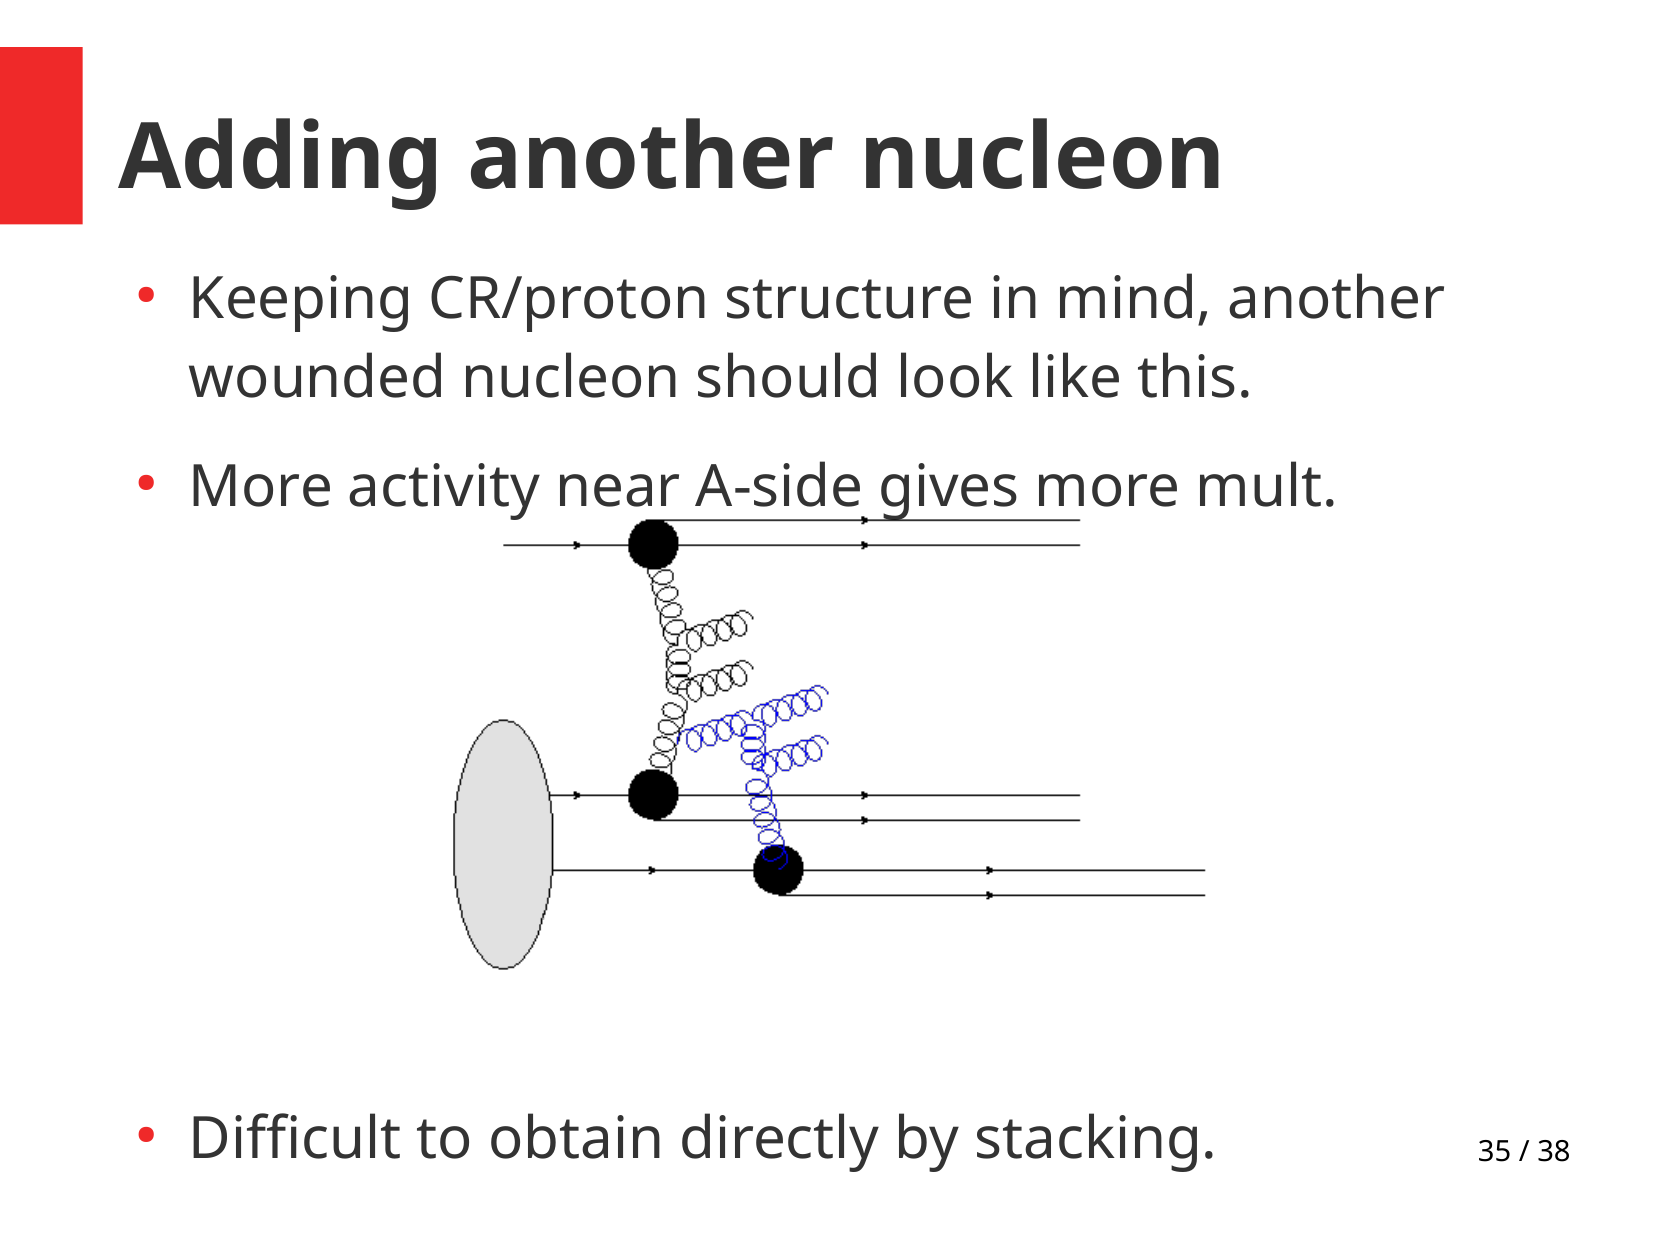

# Adding another nucleon
Keeping CR/proton structure in mind, another wounded nucleon should look like this.
More activity near A-side gives more mult.
Difficult to obtain directly by stacking.
35